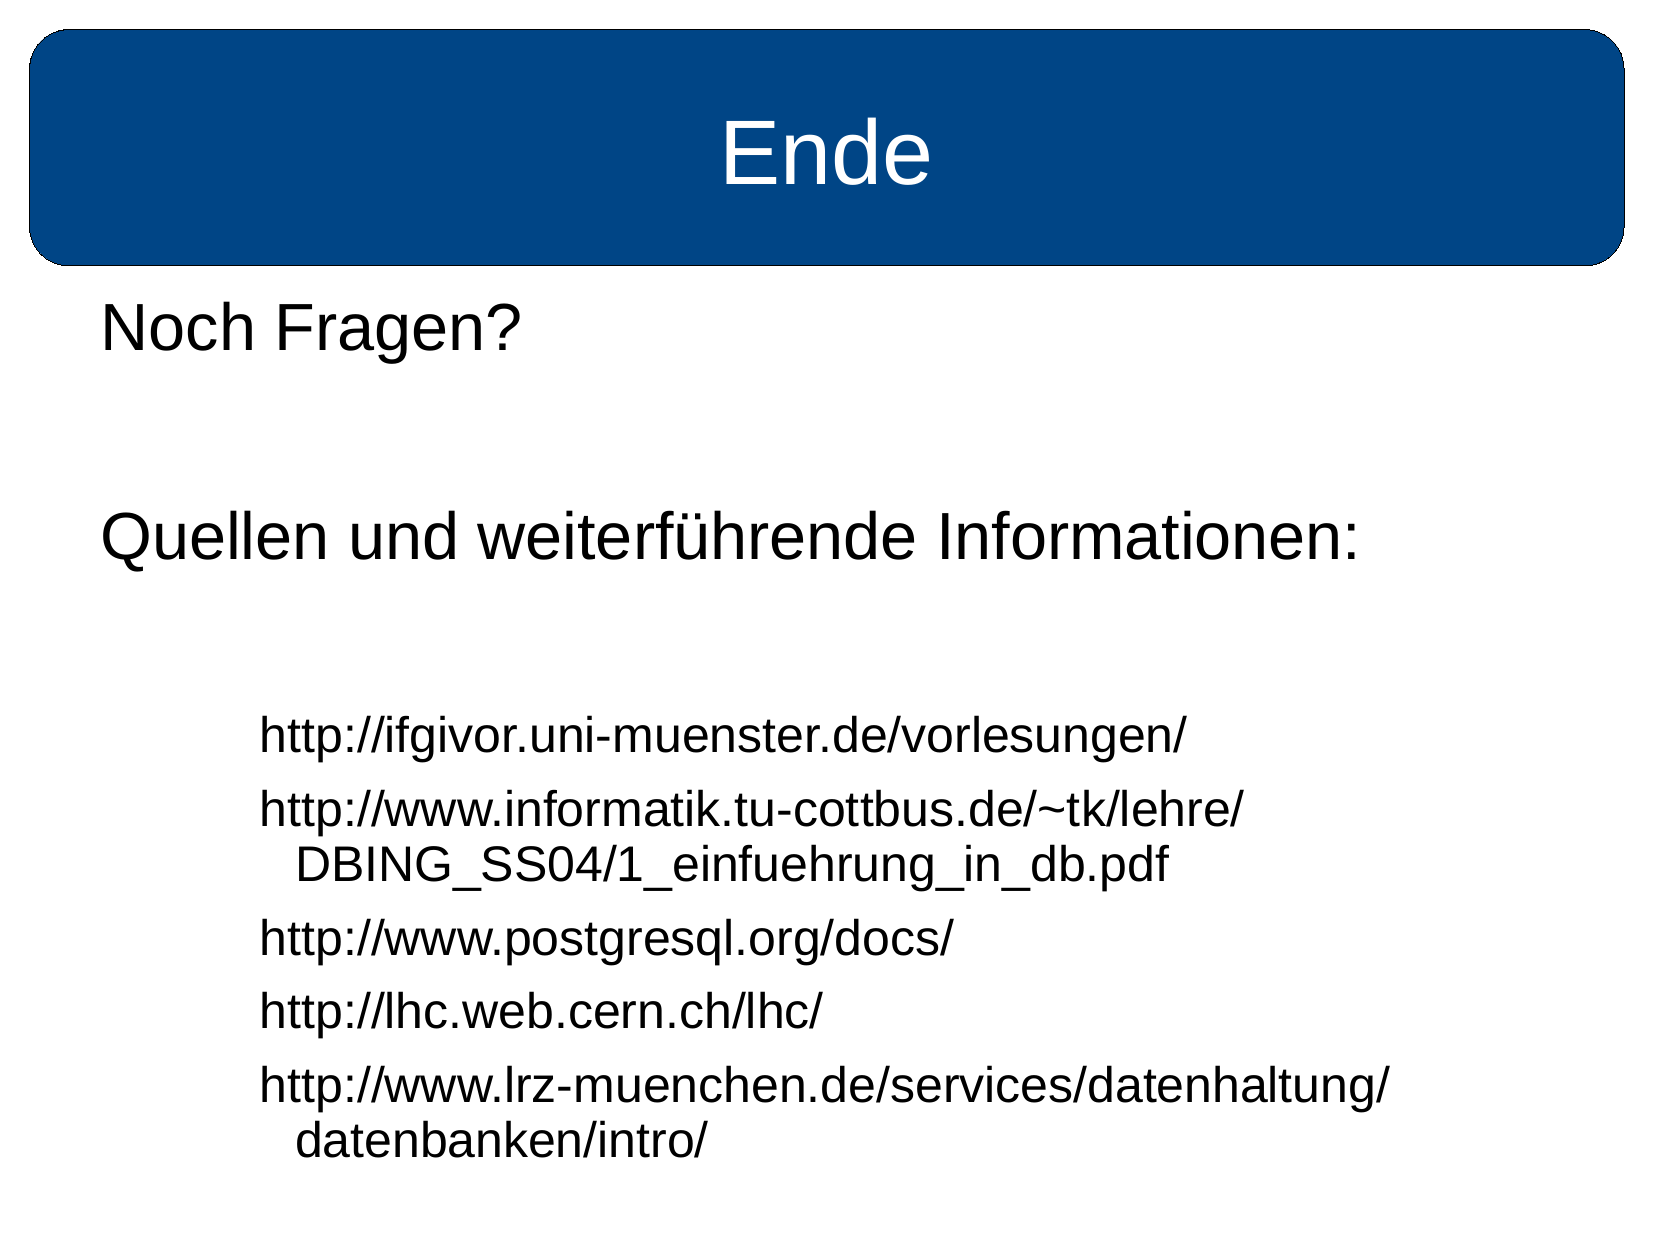

# Ende
Noch Fragen?
Quellen und weiterführende Informationen:
http://ifgivor.uni-muenster.de/vorlesungen/
http://www.informatik.tu-cottbus.de/~tk/lehre/ DBING_SS04/1_einfuehrung_in_db.pdf
http://www.postgresql.org/docs/
http://lhc.web.cern.ch/lhc/
http://www.lrz-muenchen.de/services/datenhaltung/datenbanken/intro/